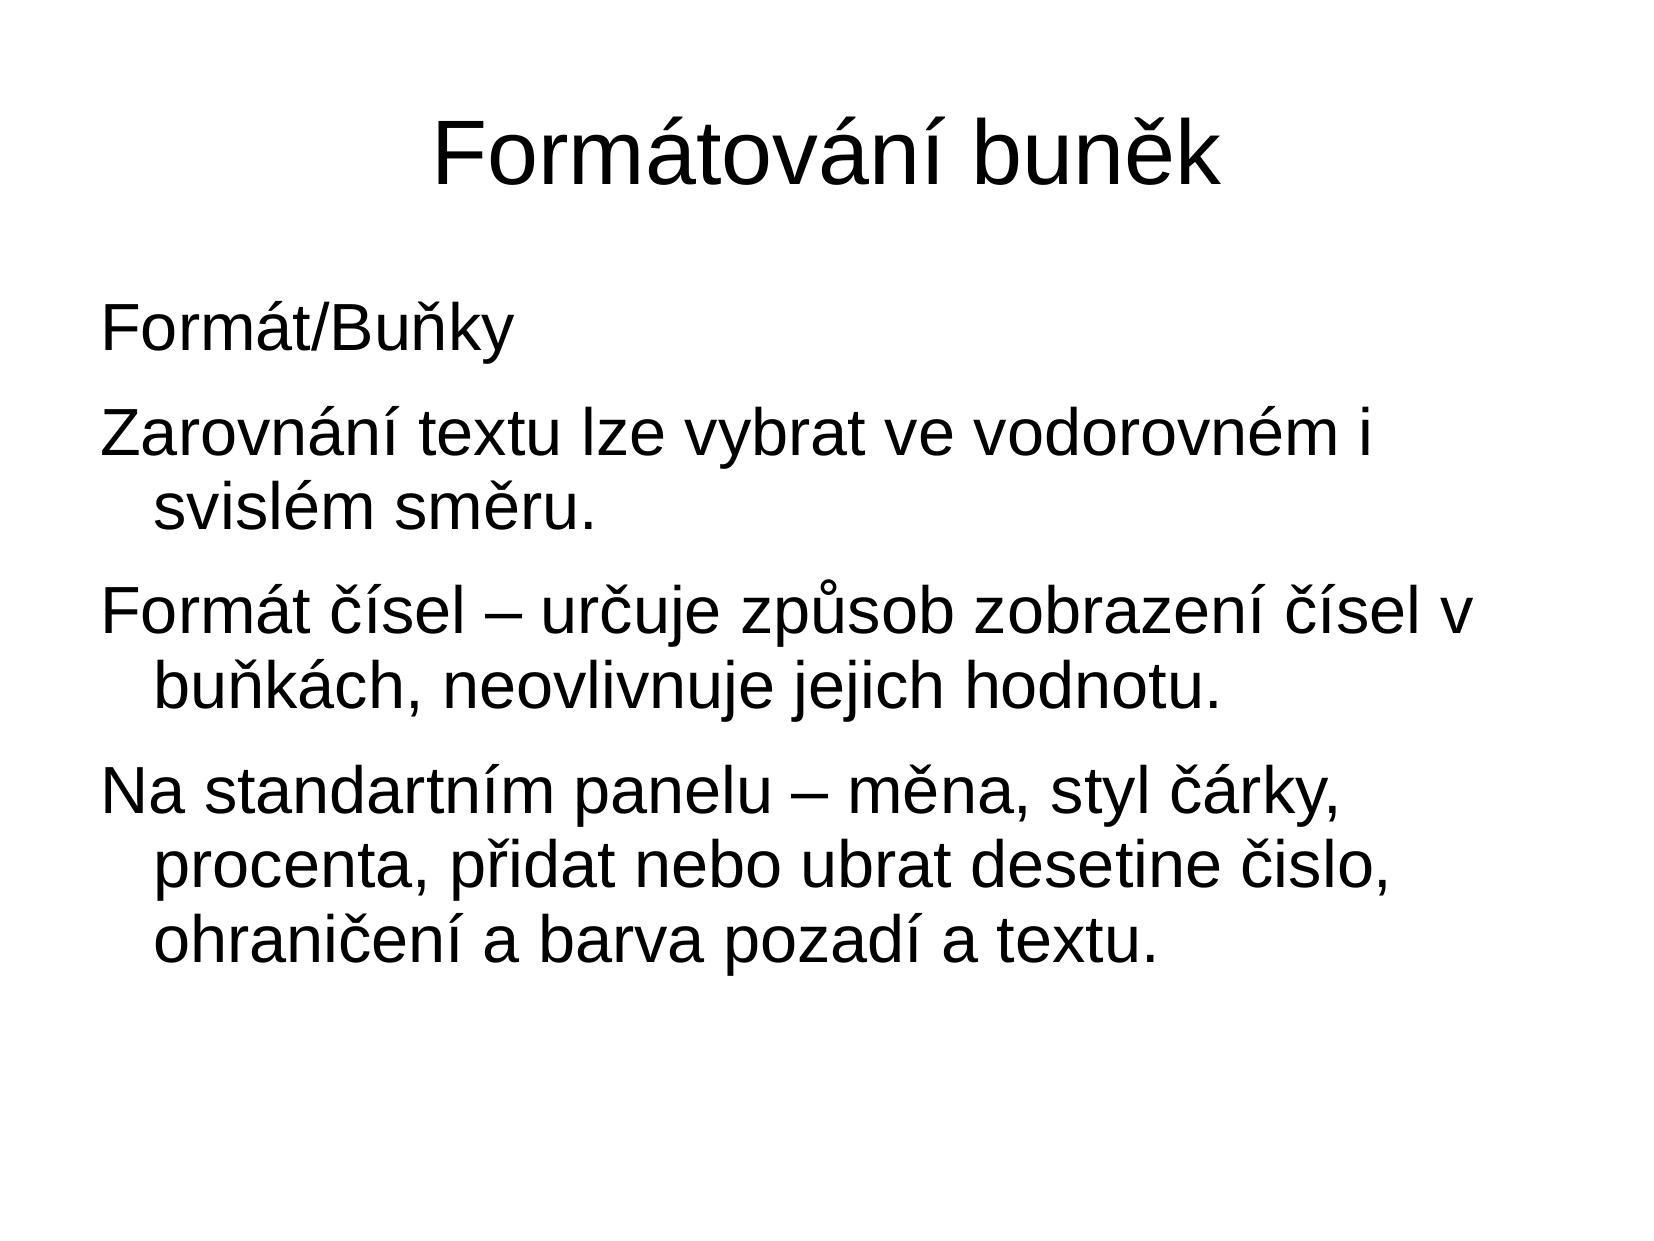

# Formátování buněk
Formát/Buňky
Zarovnání textu lze vybrat ve vodorovném i svislém směru.
Formát čísel – určuje způsob zobrazení čísel v buňkách, neovlivnuje jejich hodnotu.
Na standartním panelu – měna, styl čárky, procenta, přidat nebo ubrat desetine čislo, ohraničení a barva pozadí a textu.